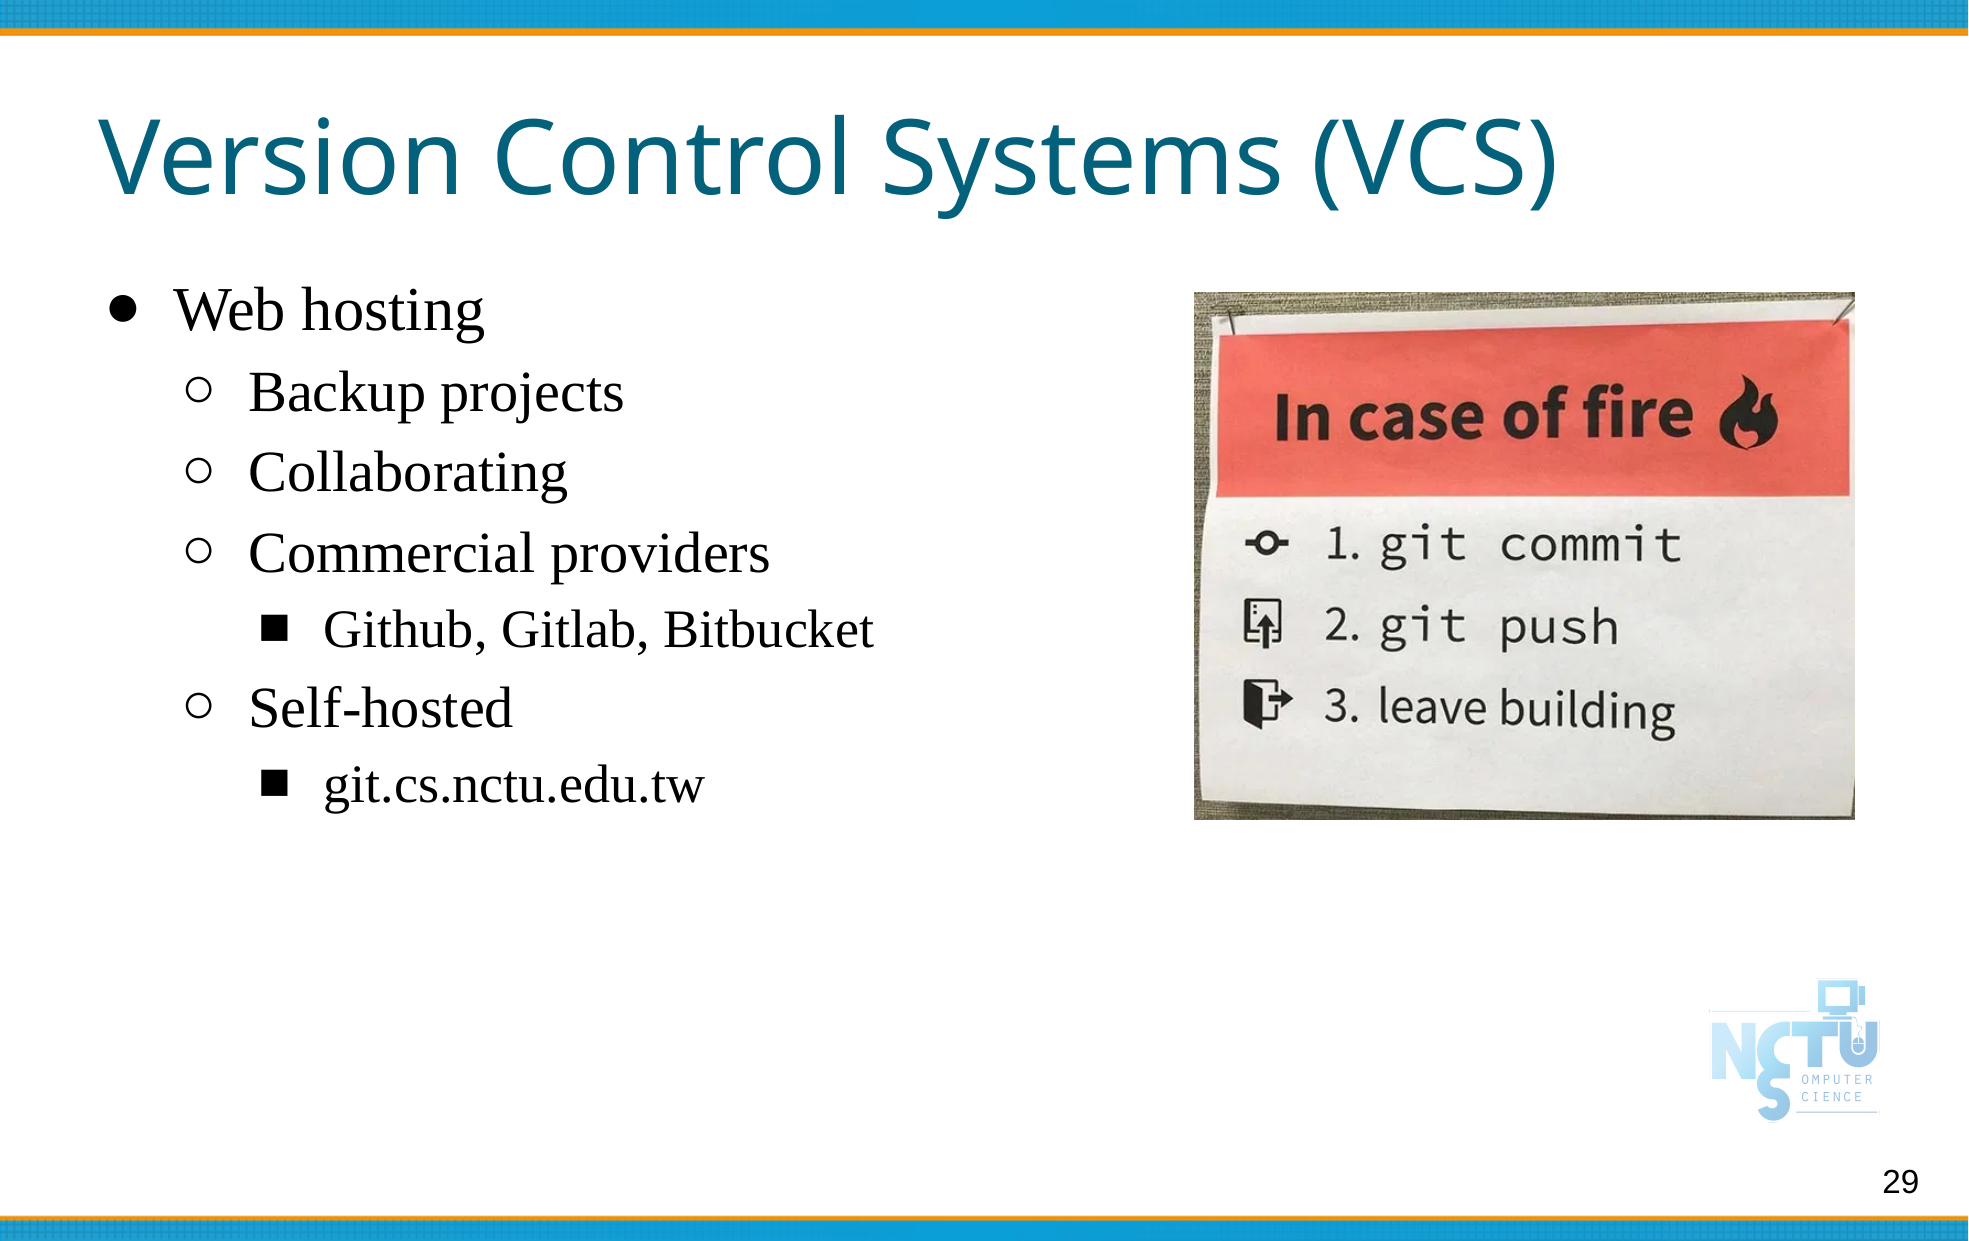

# Version Control Systems (VCS)
Web hosting
Backup projects
Collaborating
Commercial providers
Github, Gitlab, Bitbucket
Self-hosted
git.cs.nctu.edu.tw